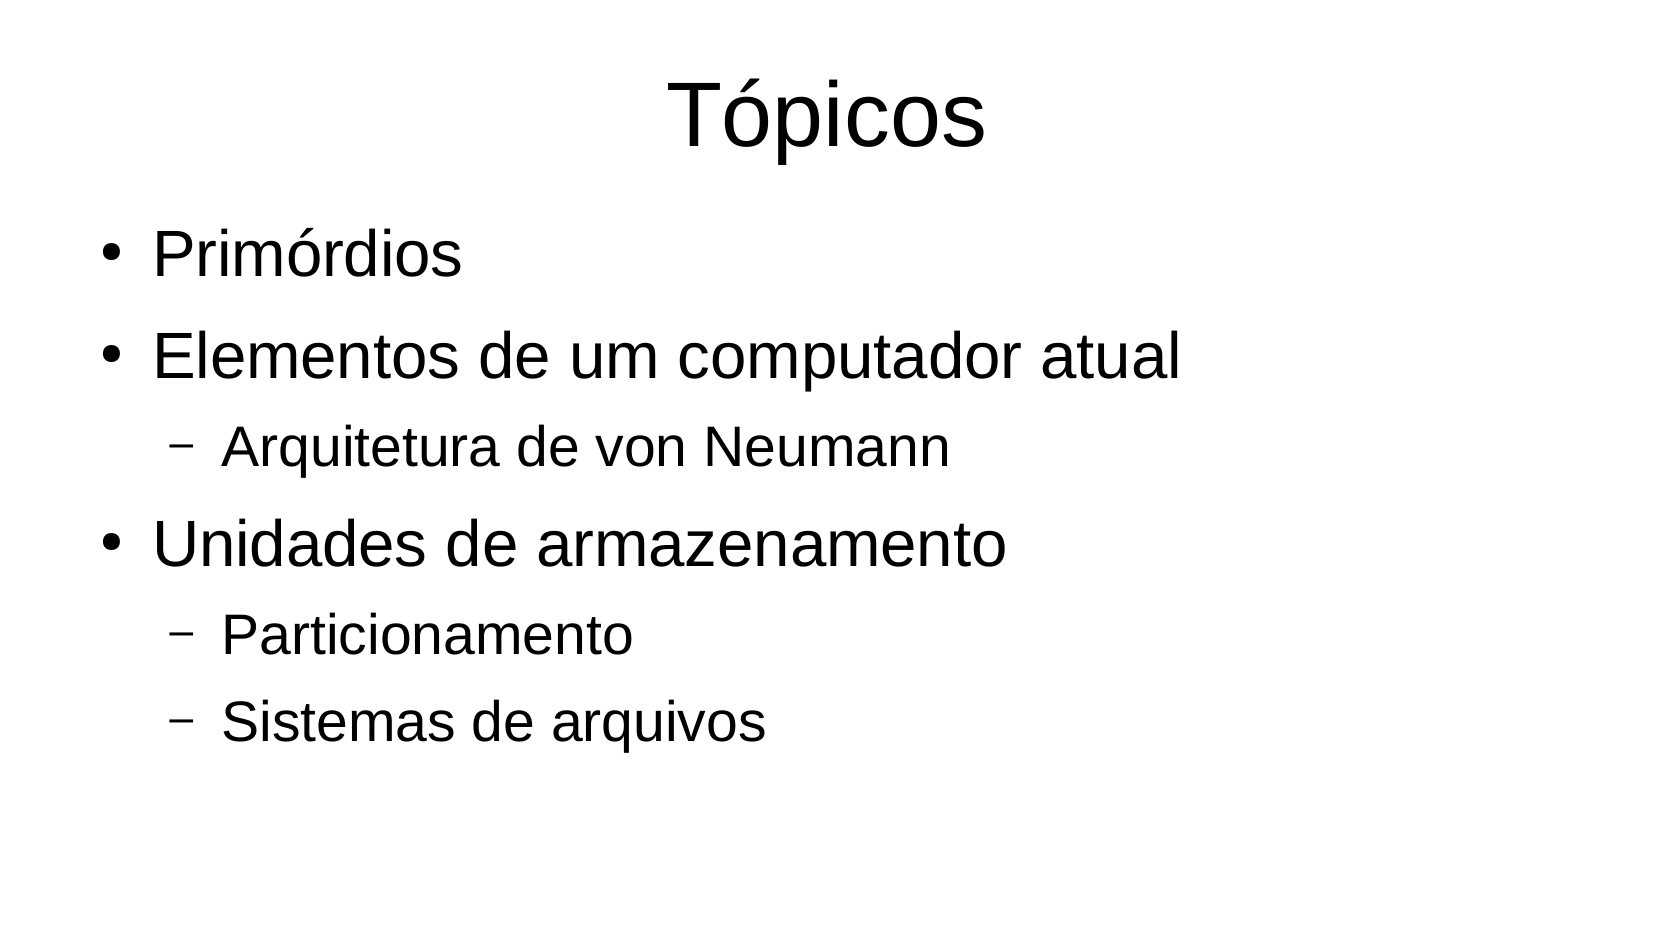

# Tópicos
Primórdios
Elementos de um computador atual
Arquitetura de von Neumann
Unidades de armazenamento
Particionamento
Sistemas de arquivos